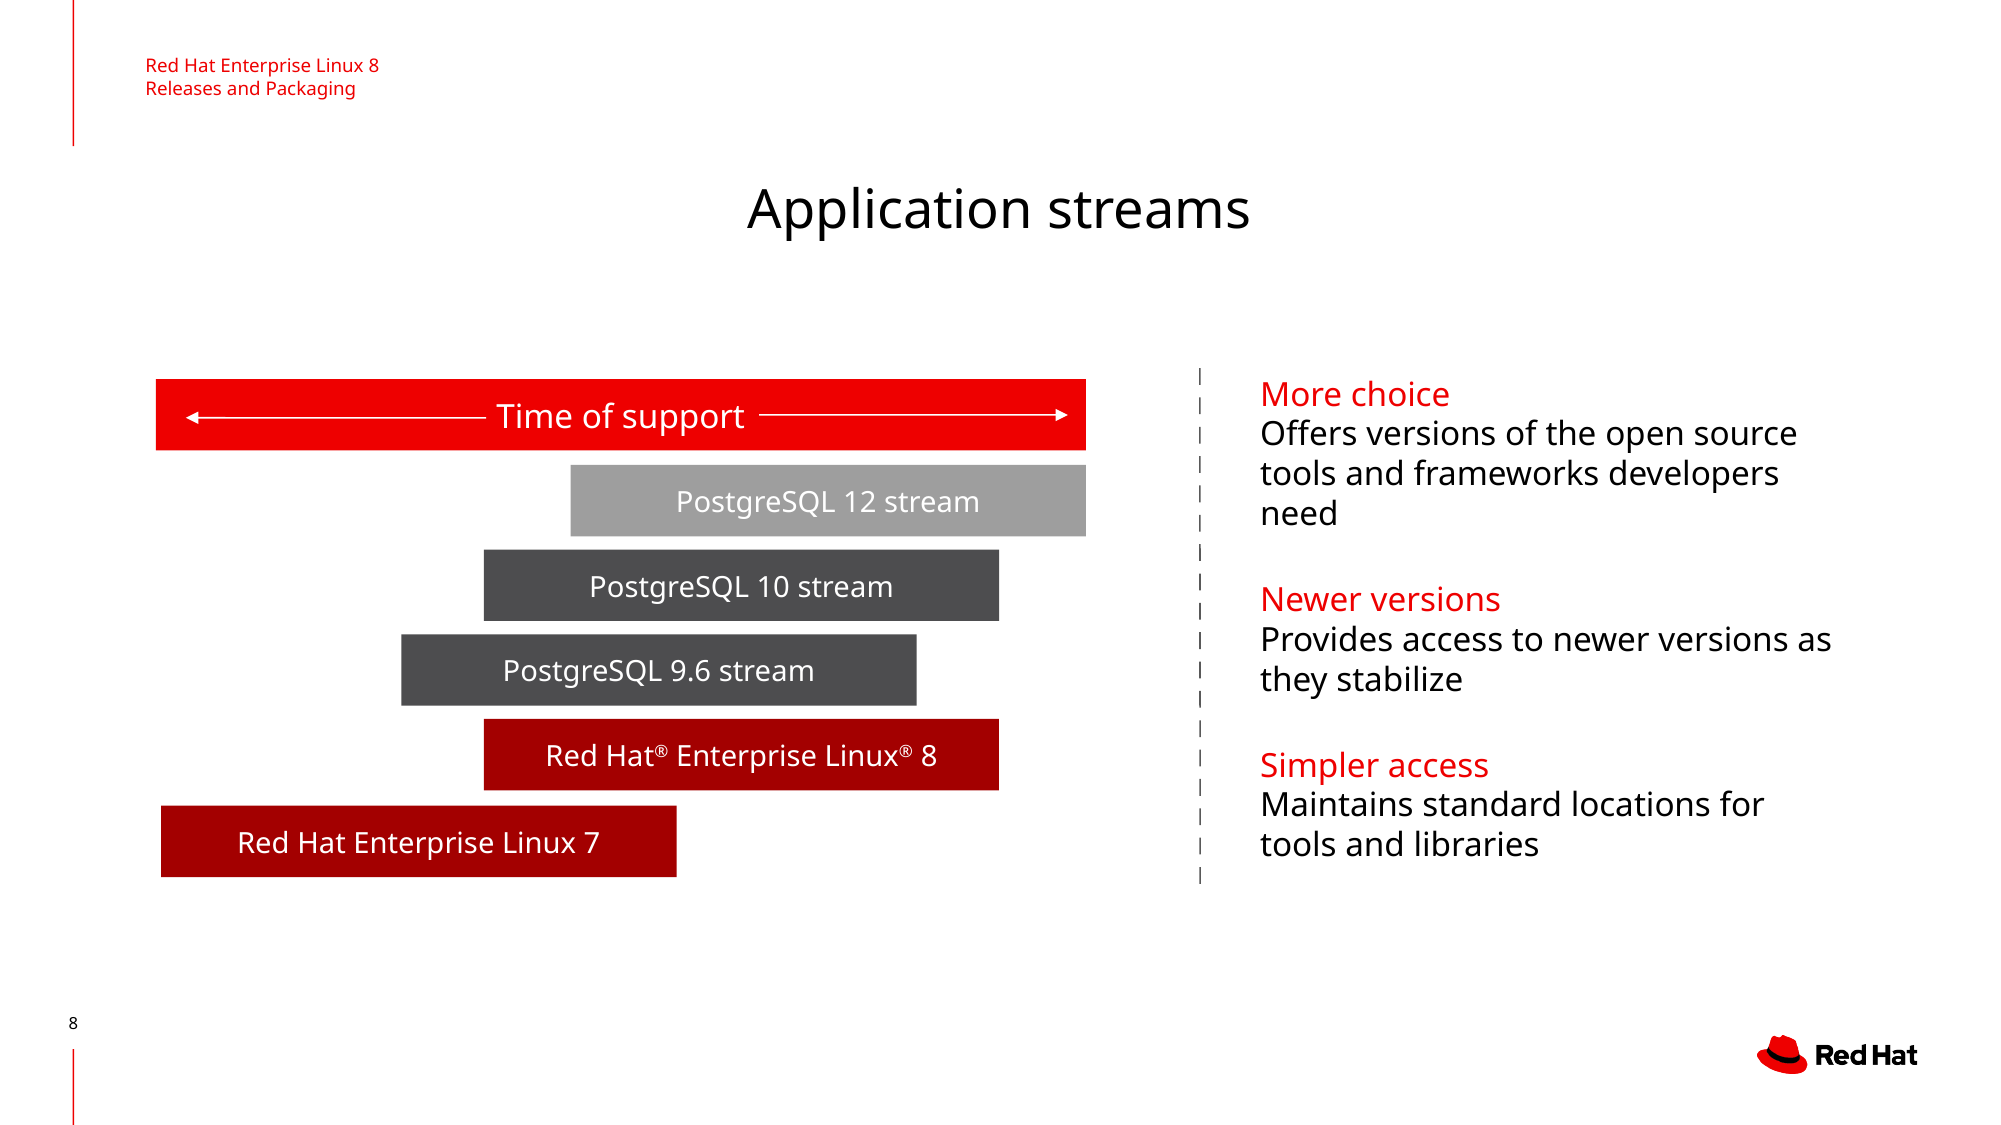

Red Hat Enterprise Linux 8
Releases and Packaging
# Application streams
Time of support
PostgreSQL 12 stream
PostgreSQL 10 stream
PostgreSQL 9.6 stream
Red Hat® Enterprise Linux® 8
More choice
Offers versions of the open source tools and frameworks developers need
Newer versions
Provides access to newer versions as they stabilize
Simpler access
Maintains standard locations for tools and libraries
Red Hat Enterprise Linux 7